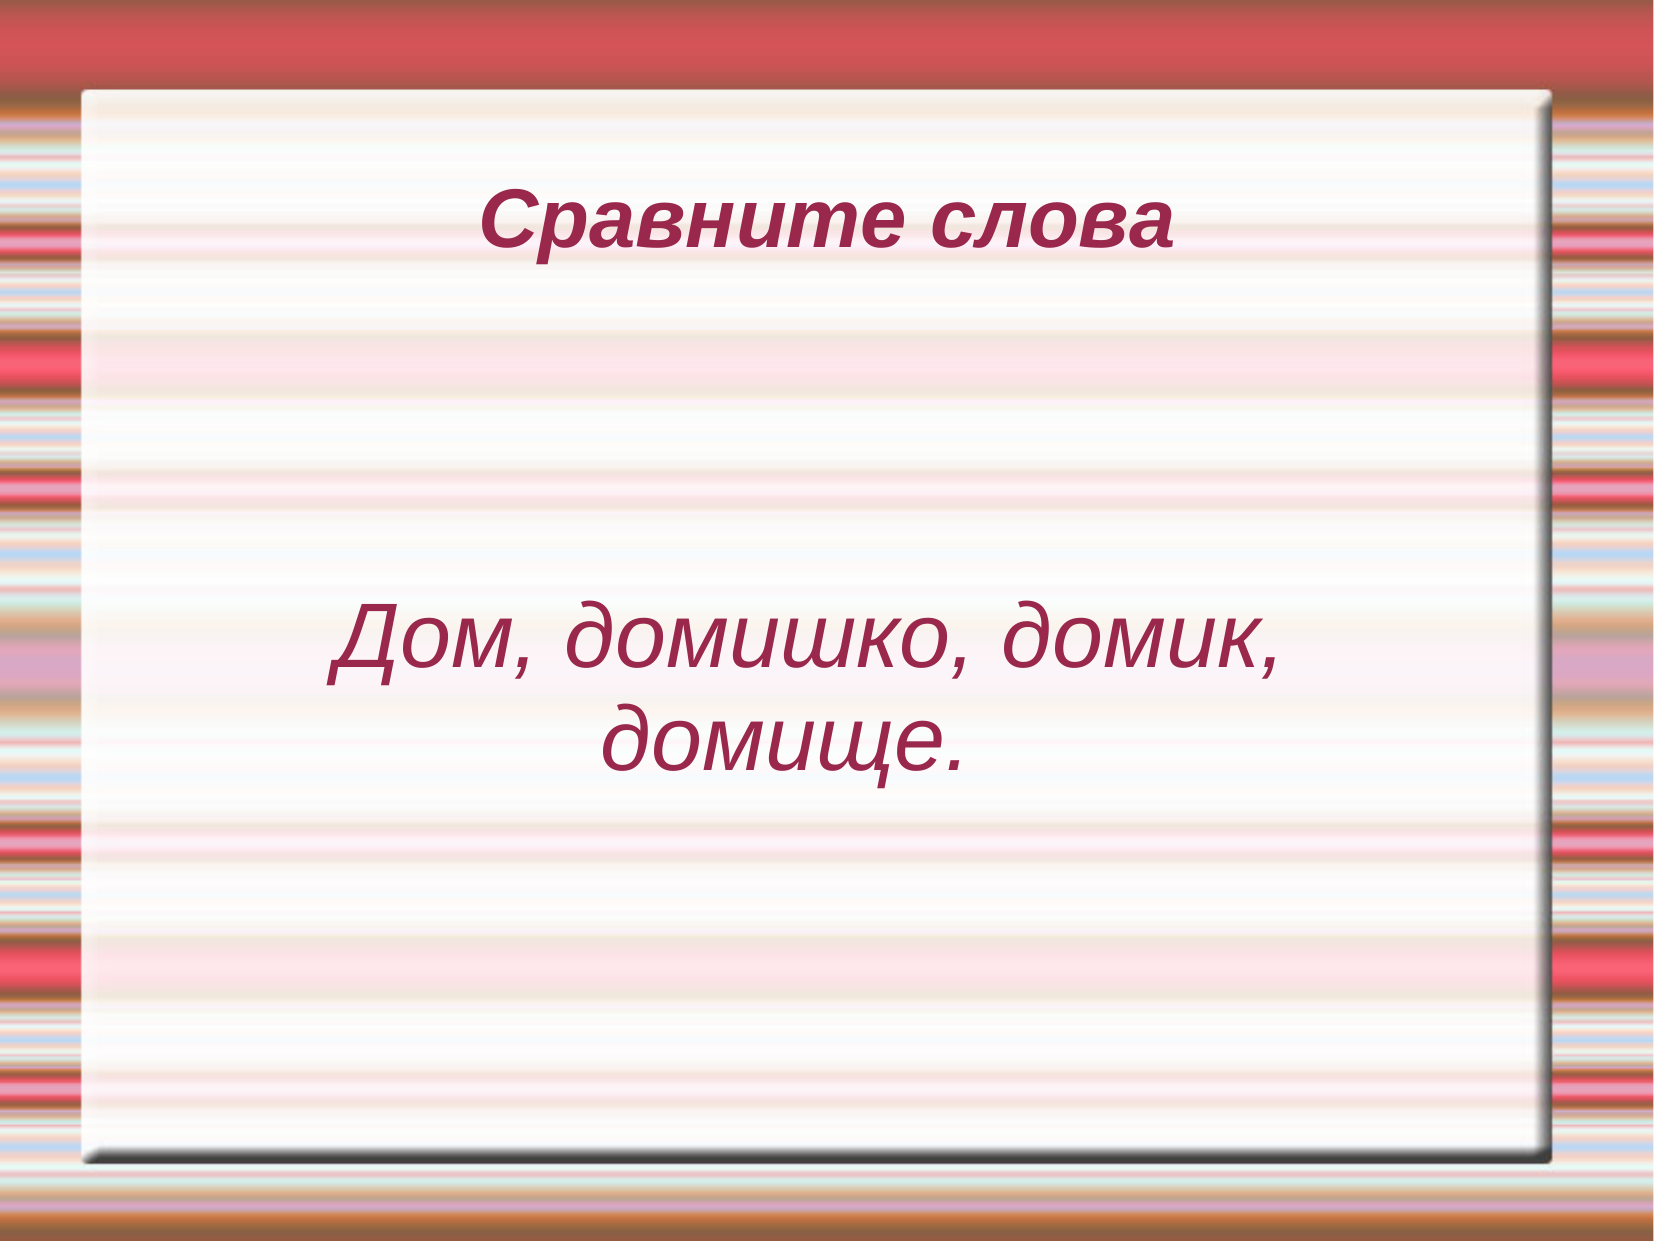

# Сравните слова
 Дом, домишко, домик, домище.